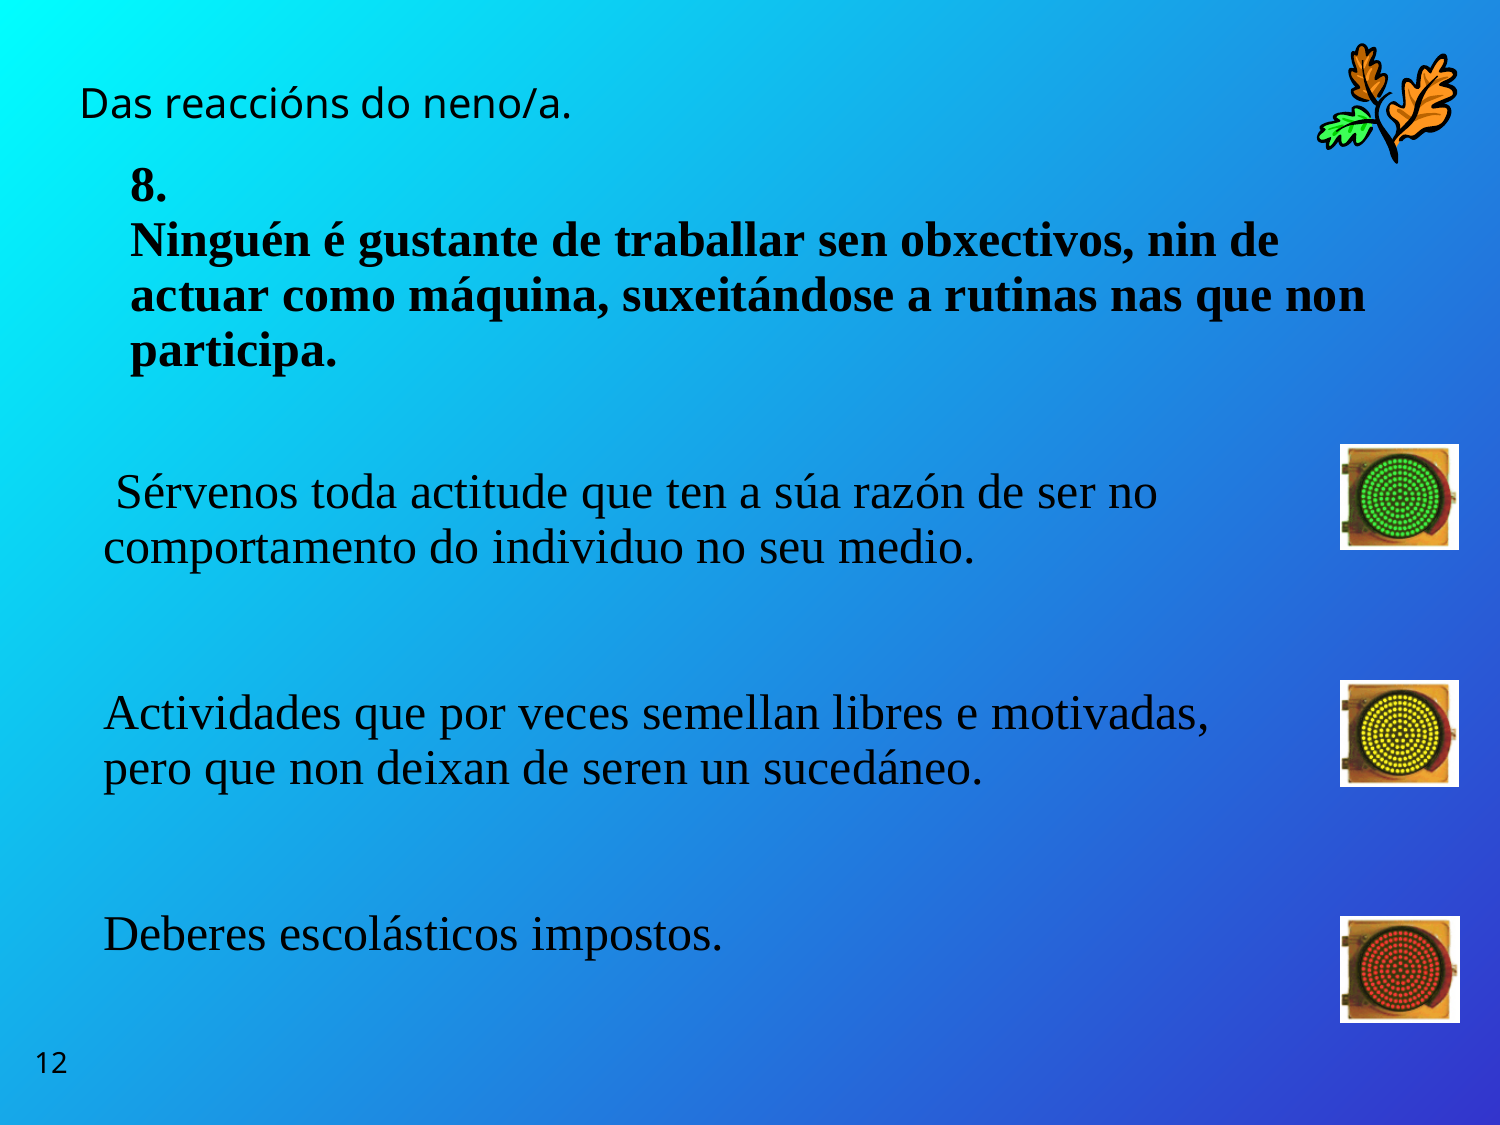

Das reaccións do neno/a.
8.
Ninguén é gustante de traballar sen obxectivos, nin de actuar como máquina, suxeitándose a rutinas nas que non participa.
 Sérvenos toda actitude que ten a súa razón de ser no comportamento do individuo no seu medio.
Actividades que por veces semellan libres e motivadas, pero que non deixan de seren un sucedáneo.
Deberes escolásticos impostos.
12